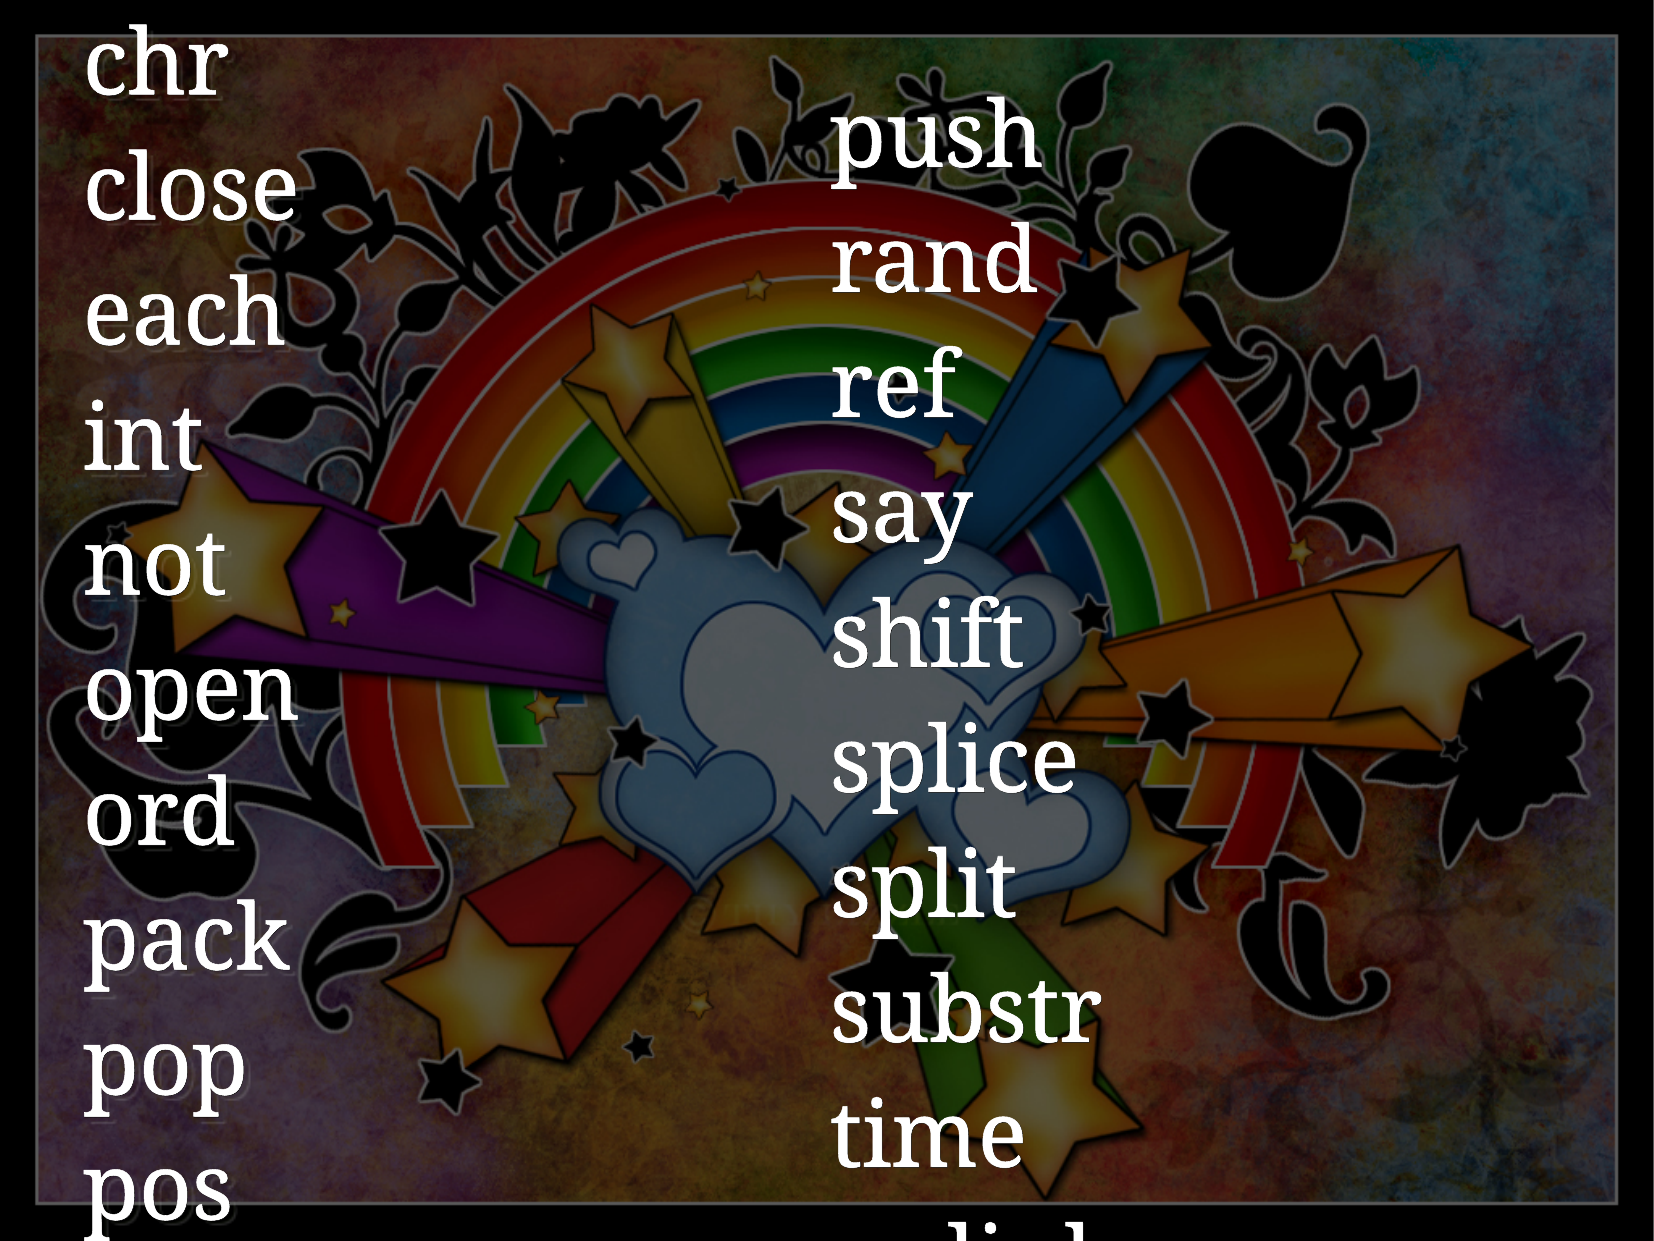

chdir
chr
close
each
int
not
open
ord
pack
pop
pos
print
#
push
rand
ref
say
shift
splice
split
substr
time
unlink
unpack
unshift